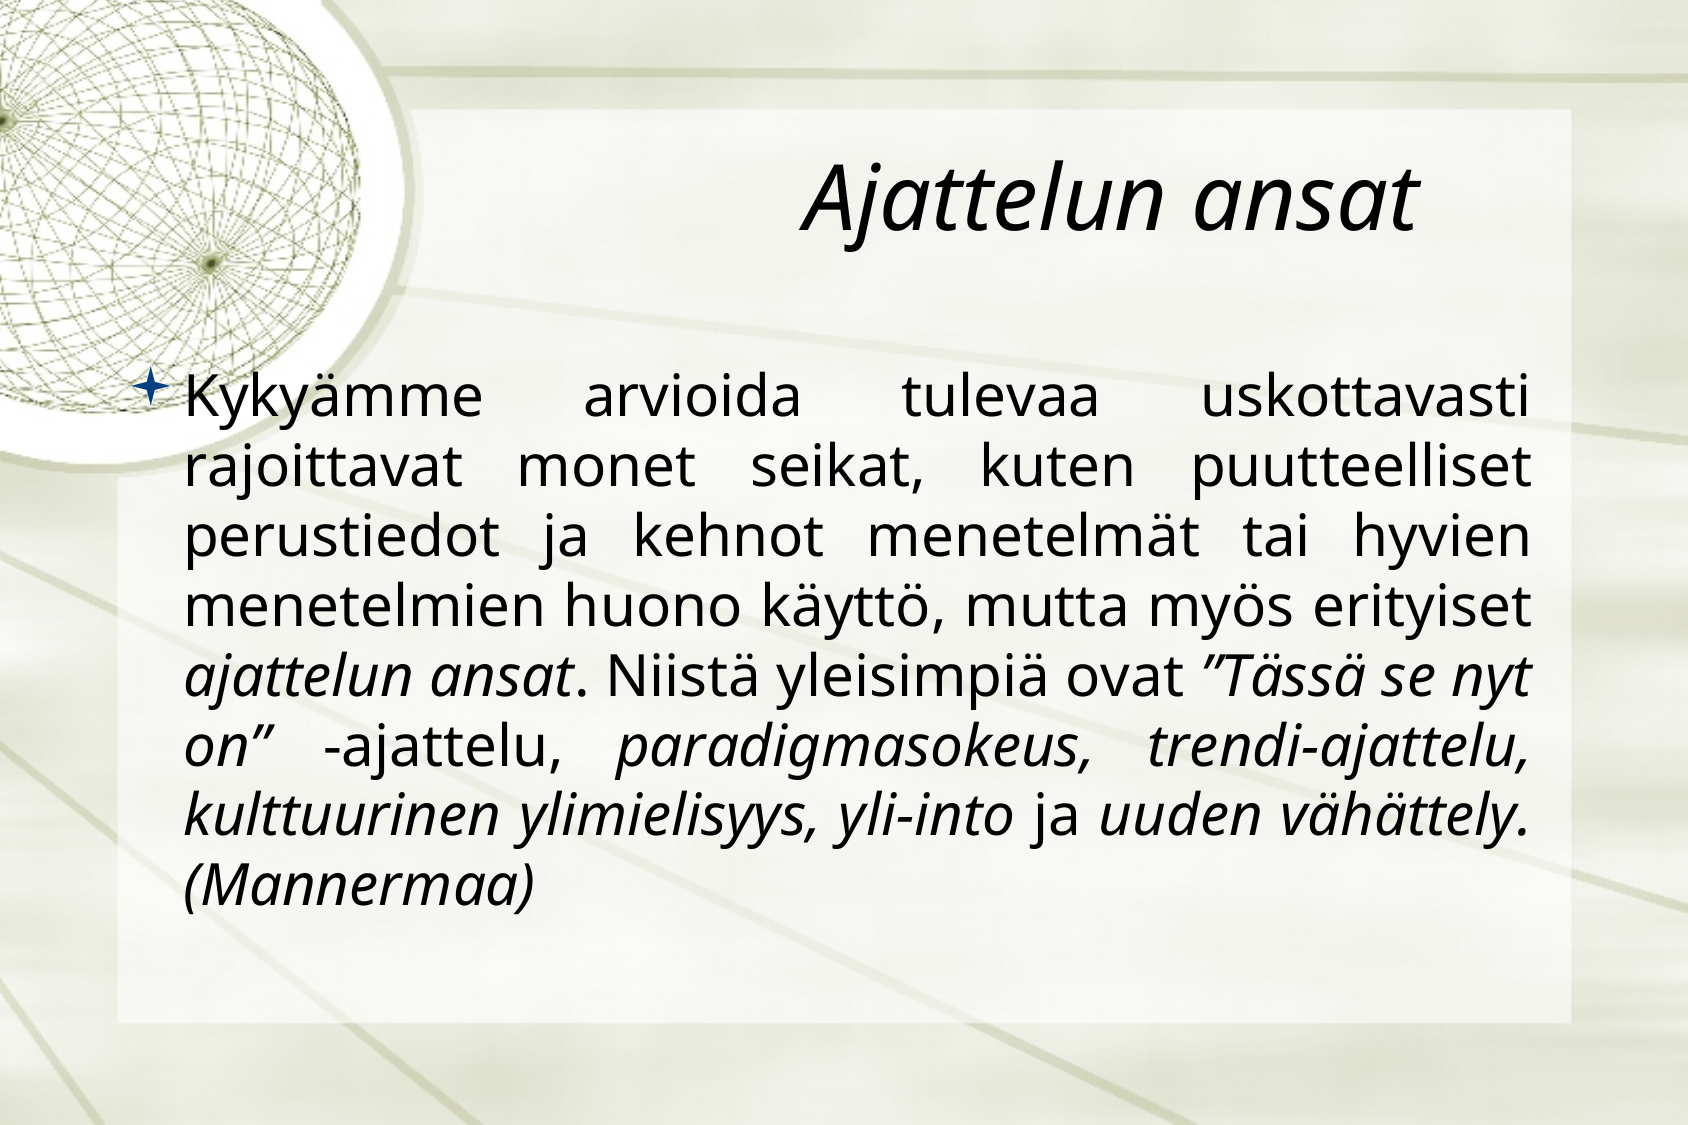

# Ajattelun ansat
Kykyämme arvioida tulevaa uskottavasti rajoittavat monet seikat, kuten puutteelliset perustiedot ja kehnot menetelmät tai hyvien menetelmien huono käyttö, mutta myös erityiset ajattelun ansat. Niistä yleisimpiä ovat ”Tässä se nyt on” -ajattelu, paradigmasokeus, trendi-ajattelu, kulttuurinen ylimielisyys, yli-into ja uuden vähättely. (Mannermaa)